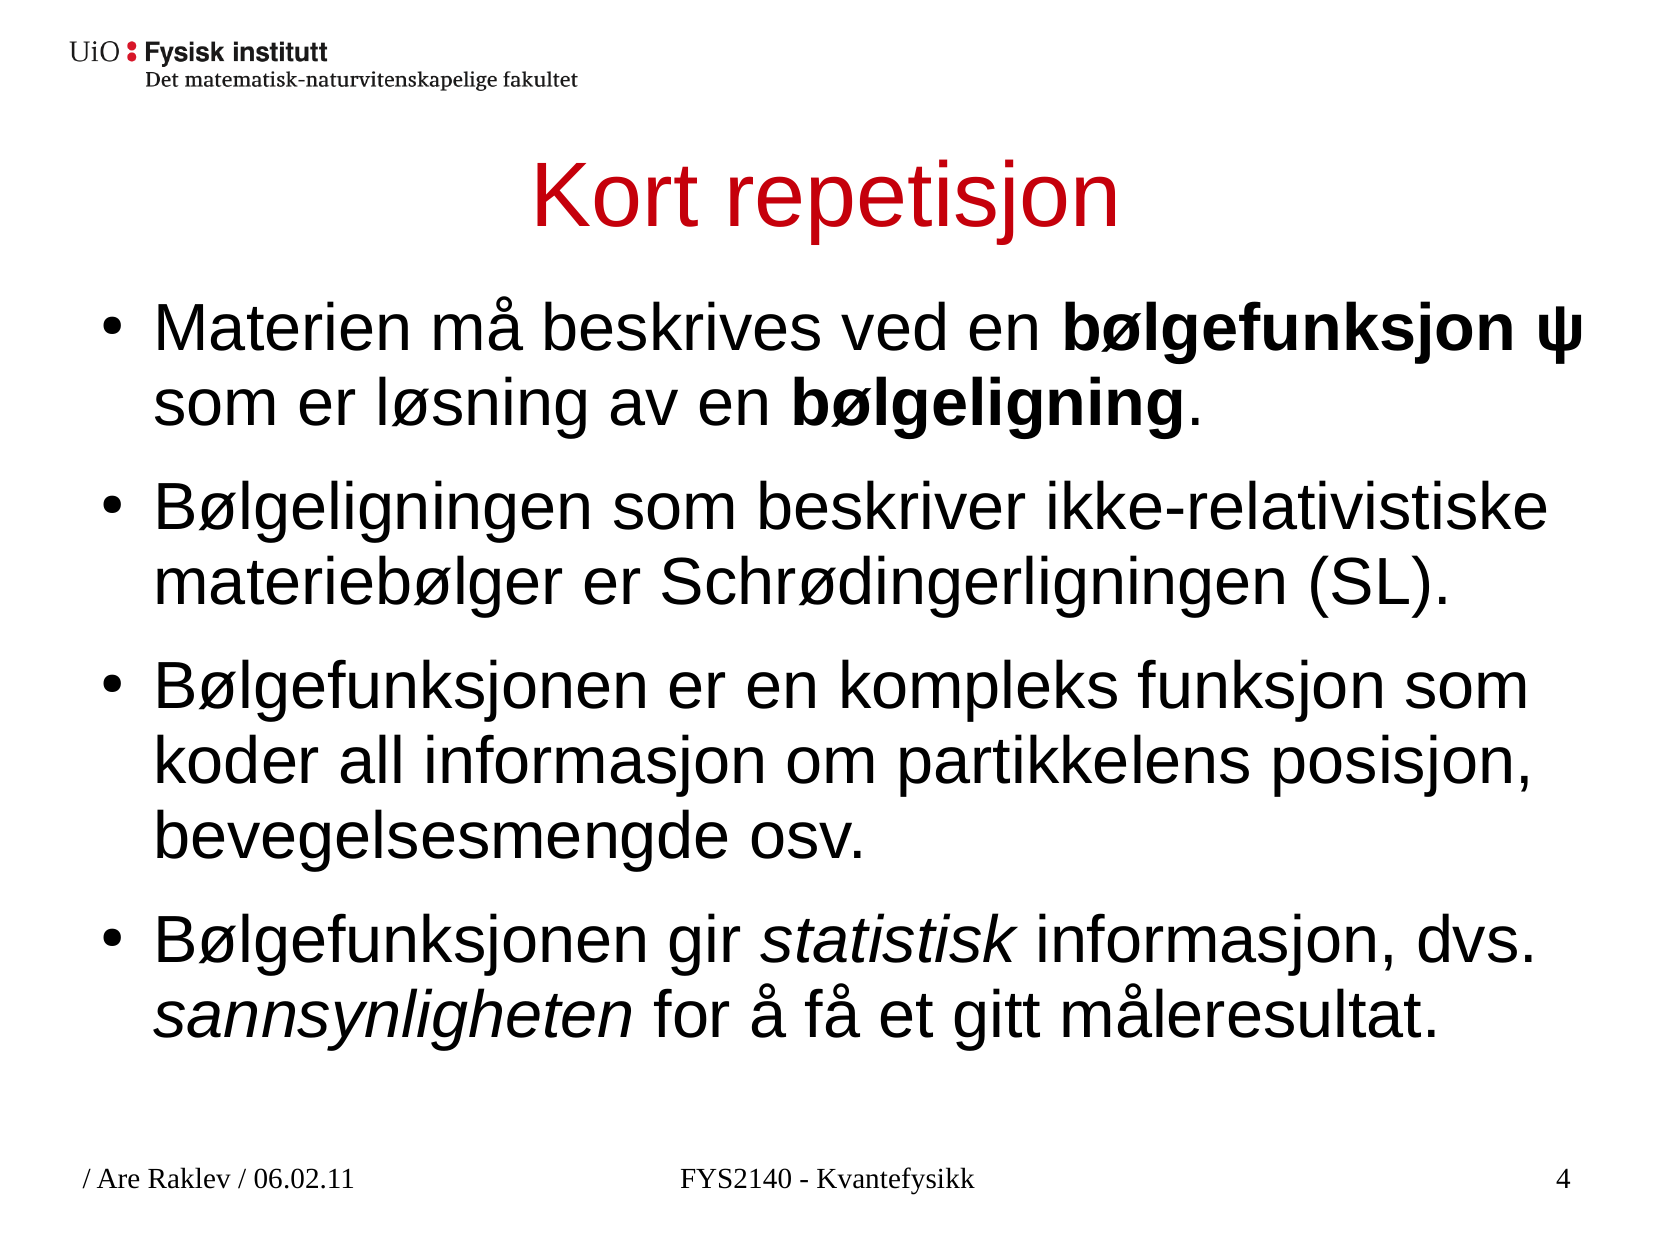

# Kort repetisjon
Materien må beskrives ved en bølgefunksjon ψ som er løsning av en bølgeligning.
Bølgeligningen som beskriver ikke-relativistiske materiebølger er Schrødingerligningen (SL).
Bølgefunksjonen er en kompleks funksjon som koder all informasjon om partikkelens posisjon, bevegelsesmengde osv.
Bølgefunksjonen gir statistisk informasjon, dvs. sannsynligheten for å få et gitt måleresultat.
/ Are Raklev / 06.02.11
FYS2140 - Kvantefysikk
4